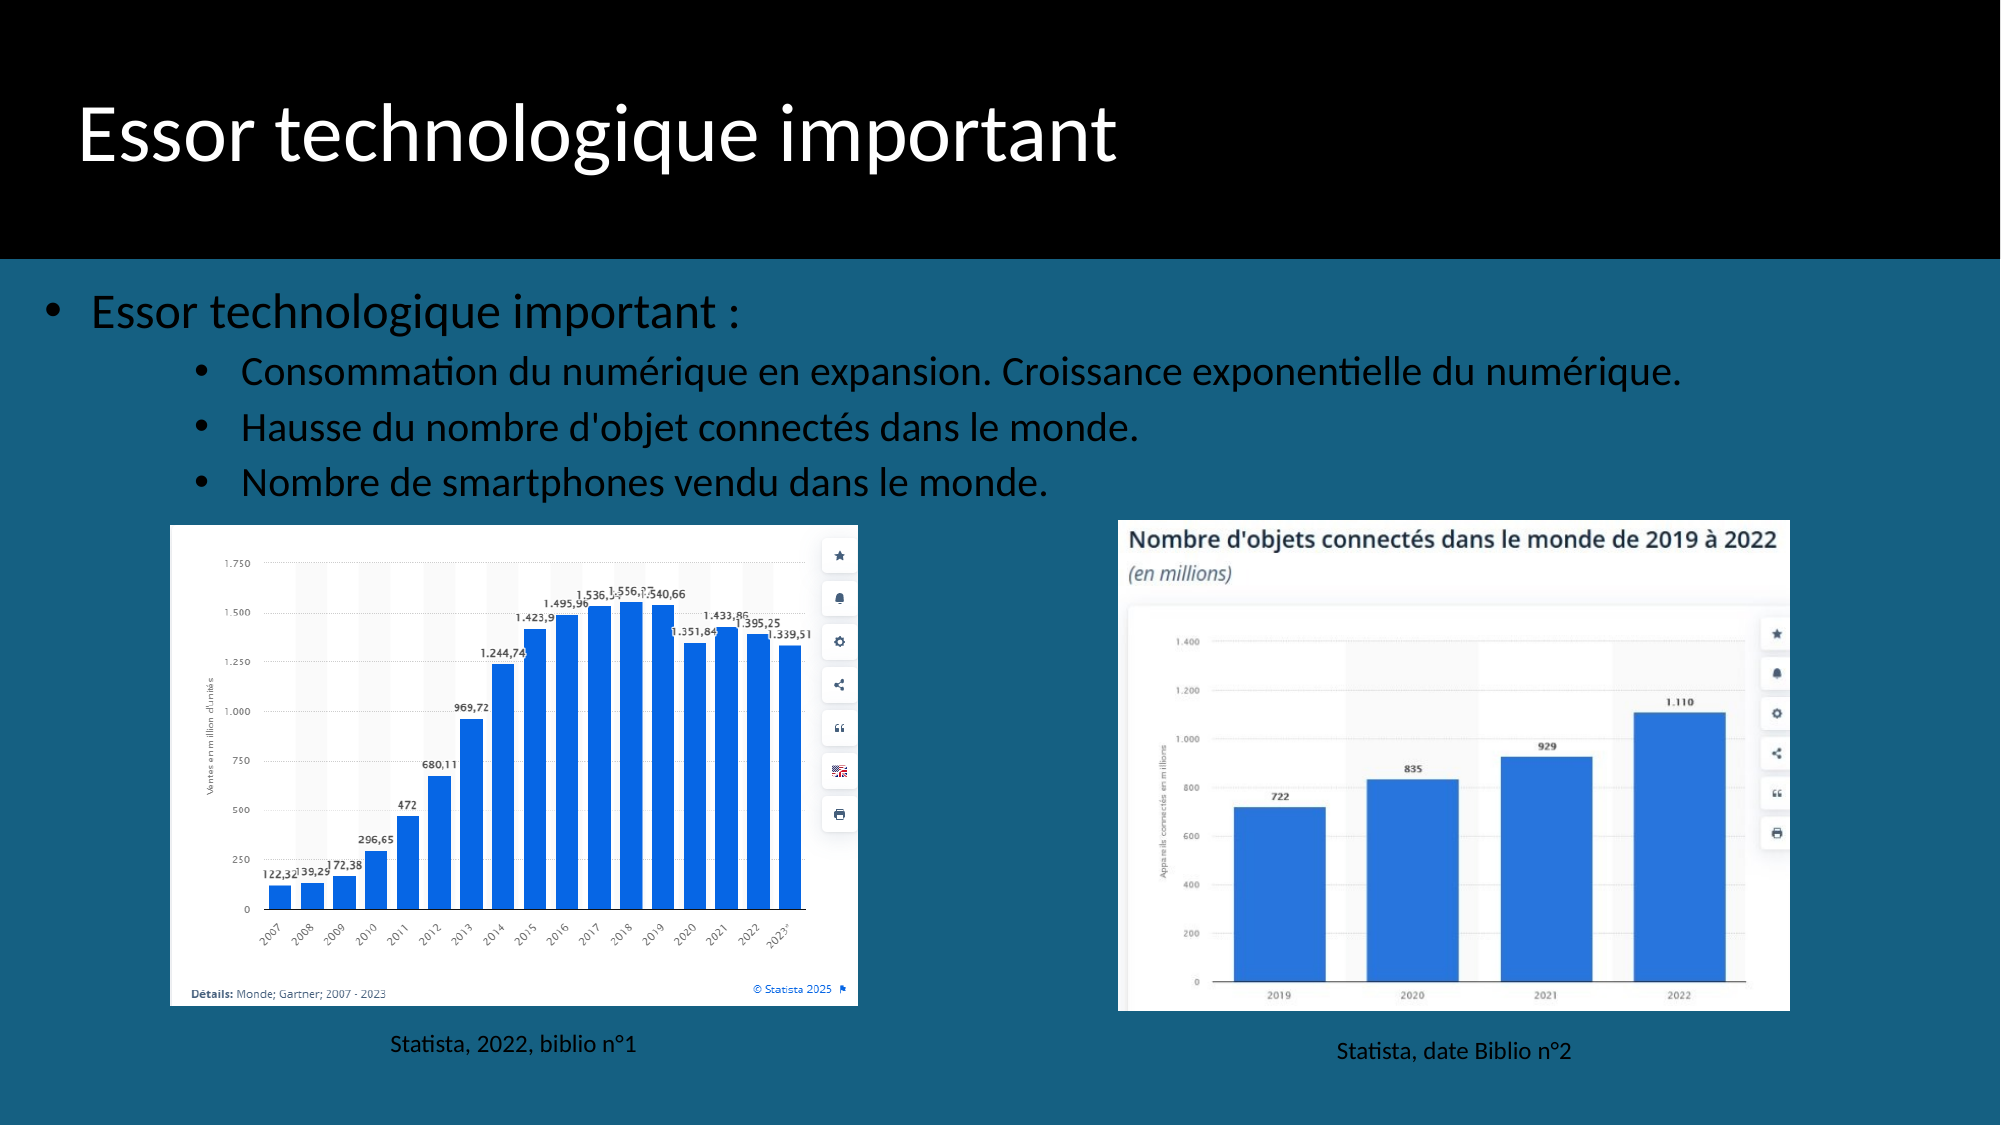

# vezgez
Essor technologique important
Essor technologique important :
Consommation du numérique en expansion. Croissance exponentielle du numérique.
Hausse du nombre d'objet connectés dans le monde.
Nombre de smartphones vendu dans le monde.
Statista, 2022, biblio n°1
Statista, date Biblio n°2